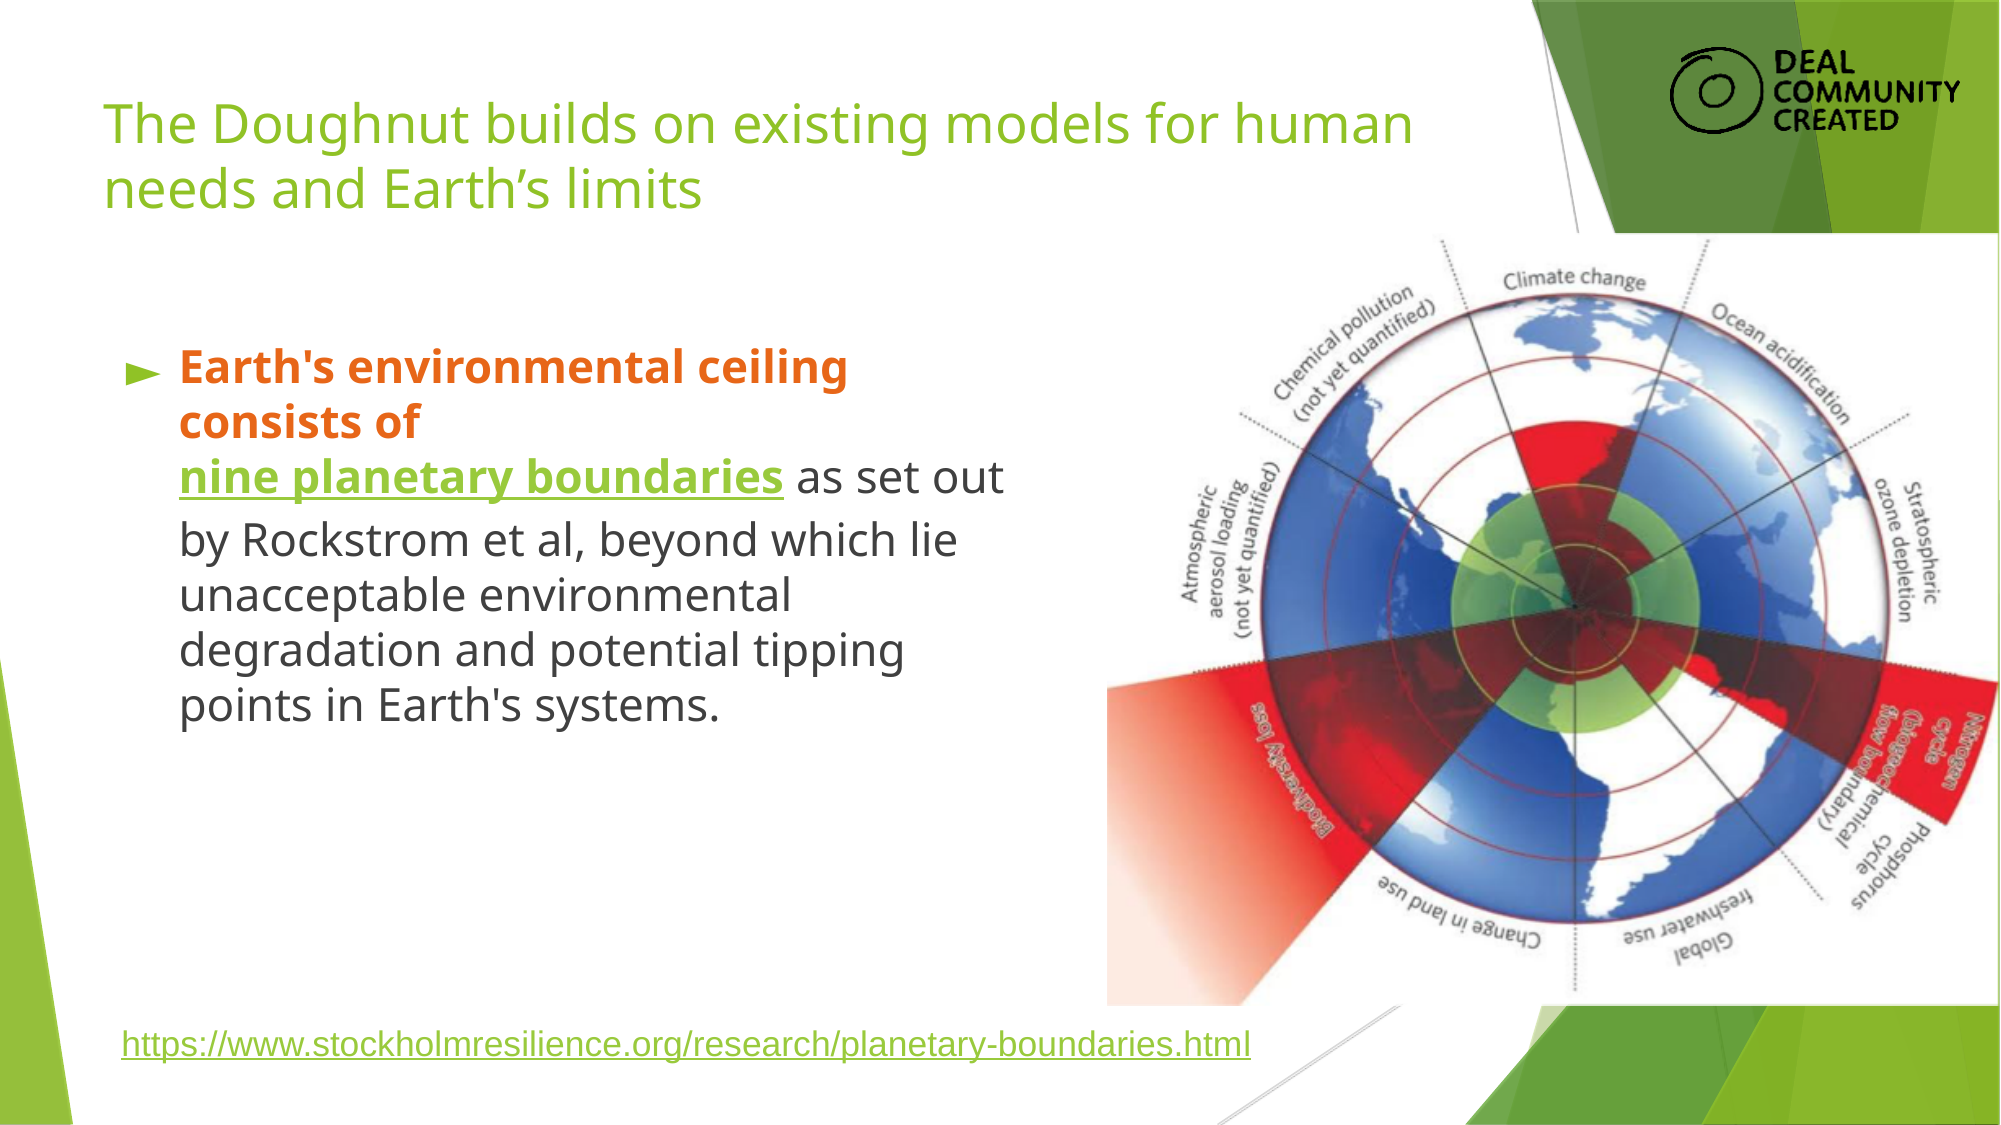

The Doughnut builds on existing models for human needs and Earth’s limits
Earth's environmental ceiling consists of nine planetary boundaries as set out by Rockstrom et al, beyond which lie unacceptable environmental degradation and potential tipping points in Earth's systems.
https://www.stockholmresilience.org/research/planetary-boundaries.html